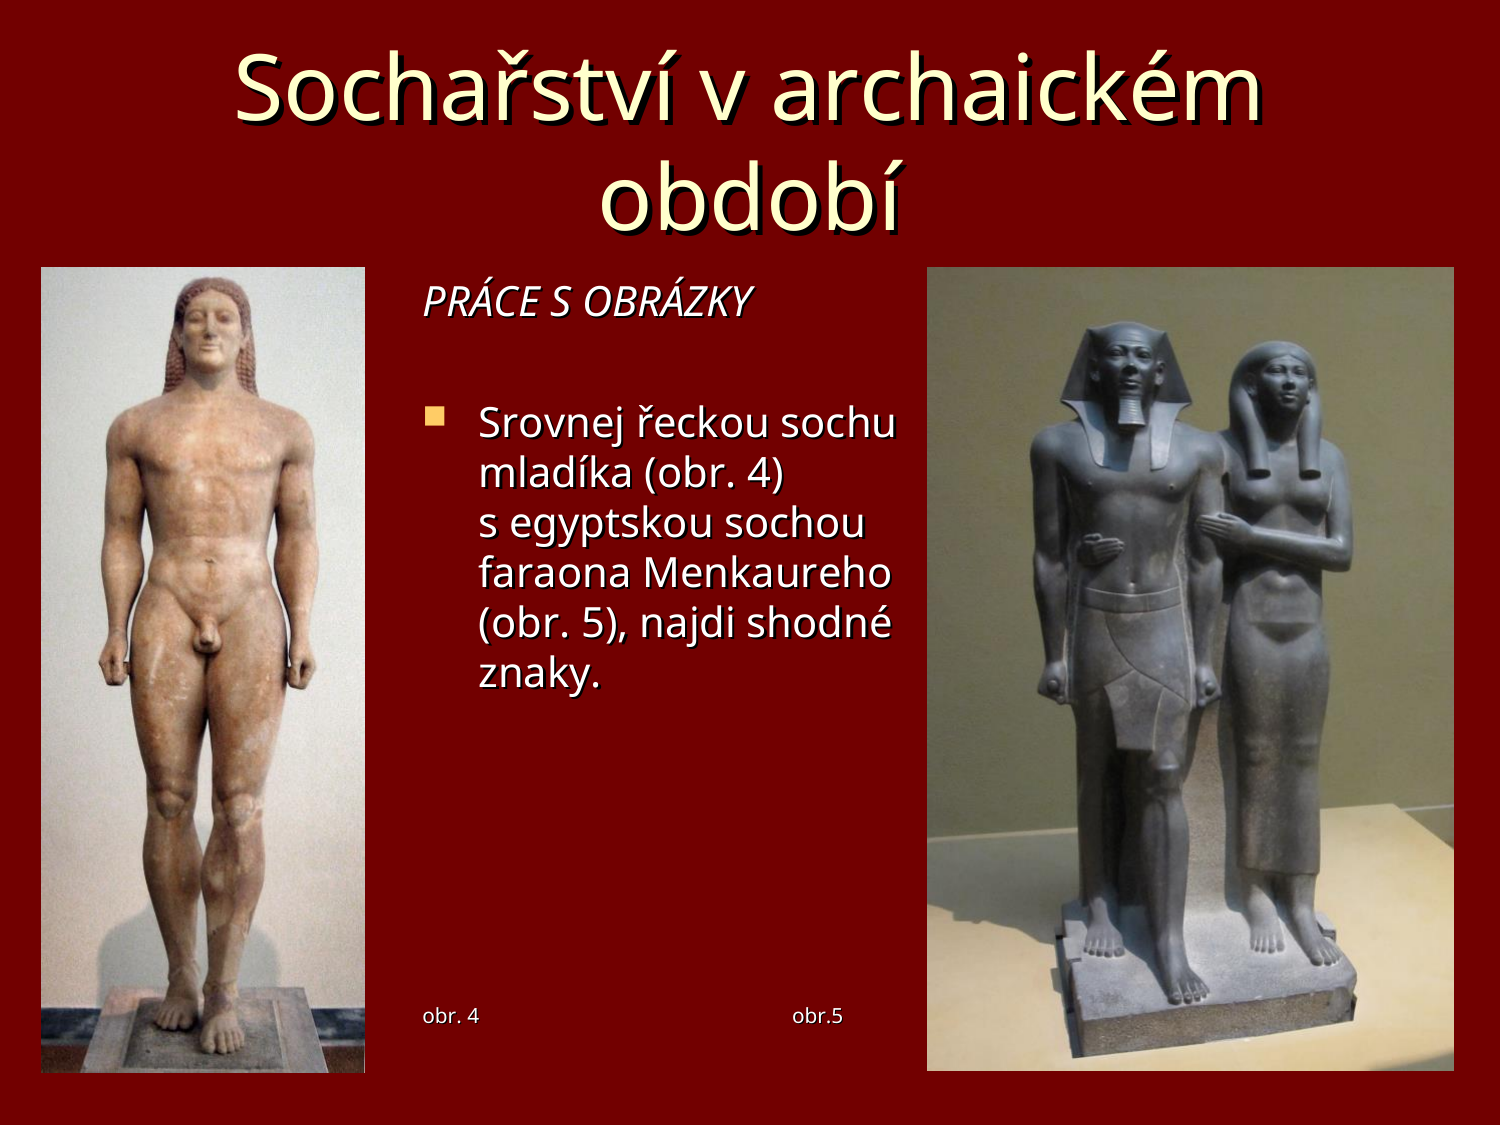

# Sochařství v archaickém období
PRÁCE S OBRÁZKY
Srovnej řeckou sochu mladíka (obr. 4) s egyptskou sochou faraona Menkaureho (obr. 5), najdi shodné znaky.
obr. 4 obr.5